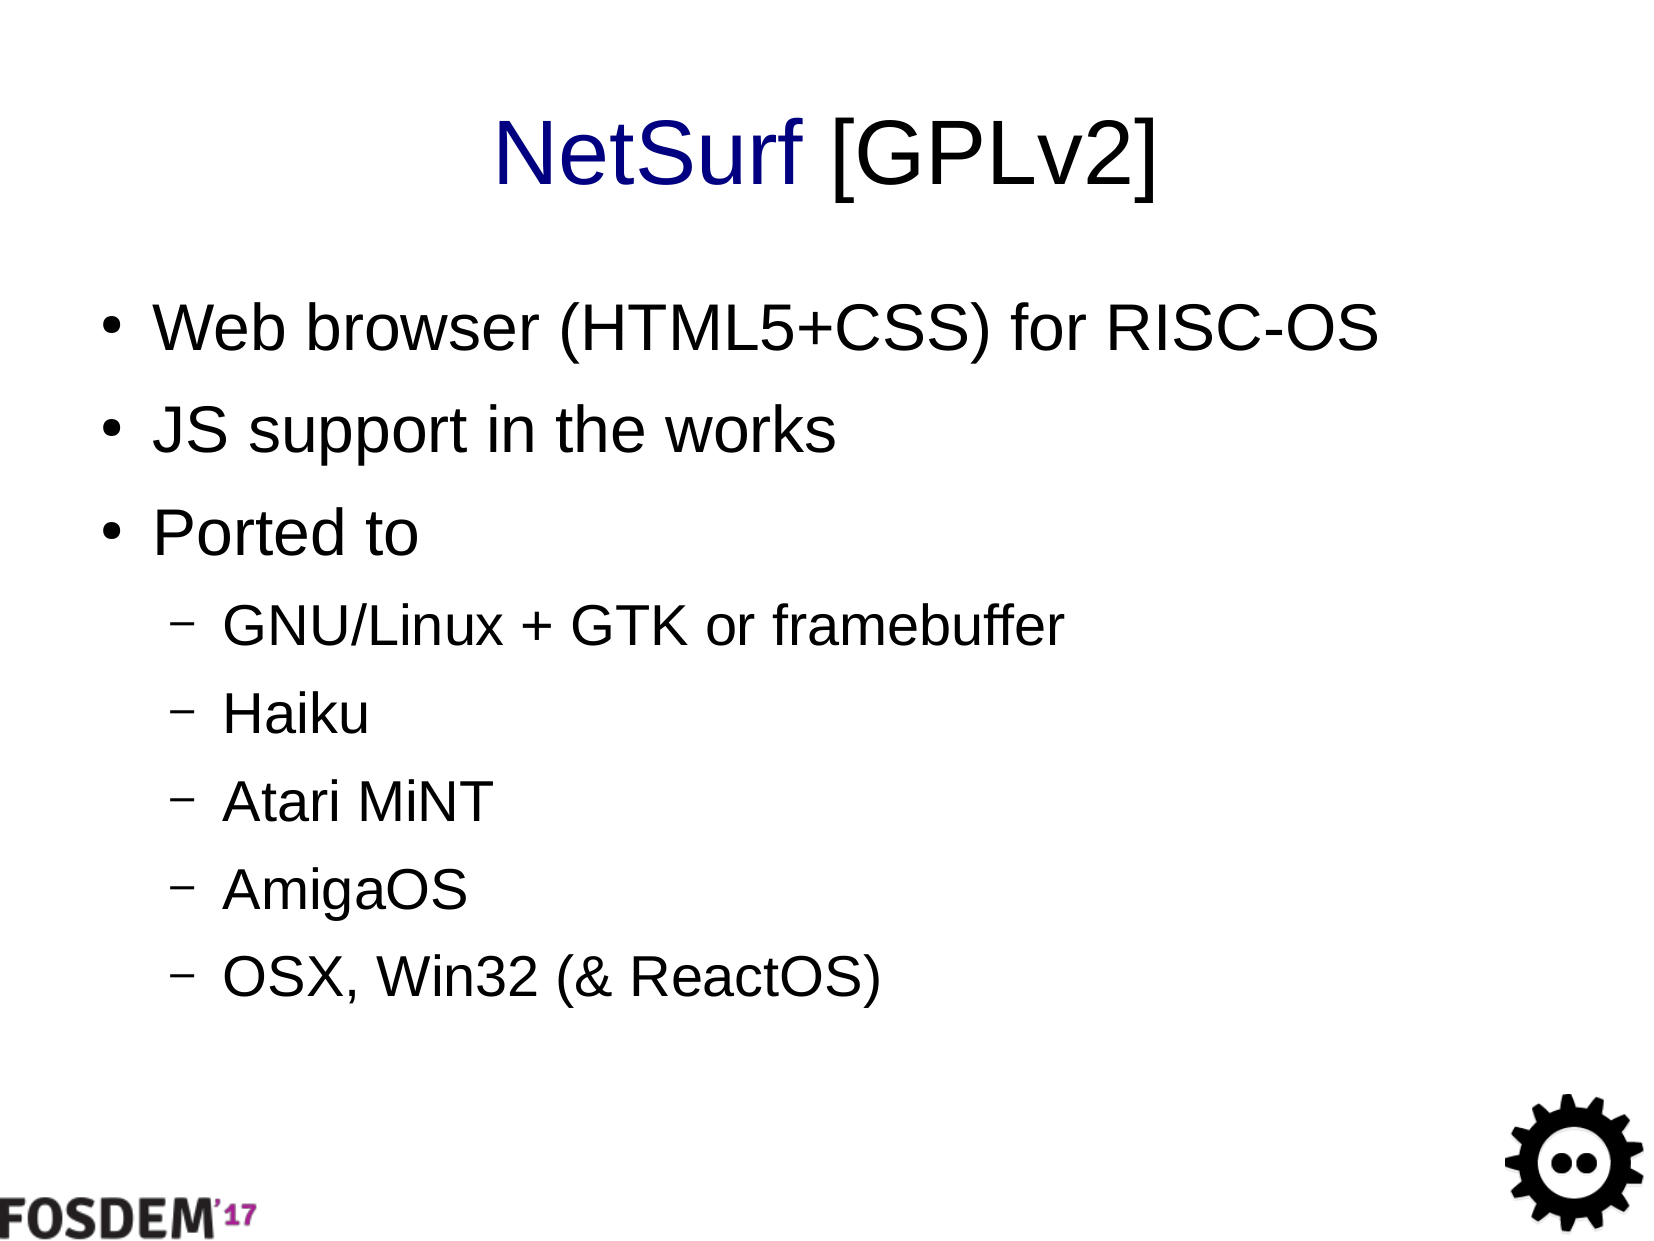

# NetSurf [GPLv2]
Web browser (HTML5+CSS) for RISC-OS
JS support in the works
Ported to
GNU/Linux + GTK or framebuffer
Haiku
Atari MiNT
AmigaOS
OSX, Win32 (& ReactOS)